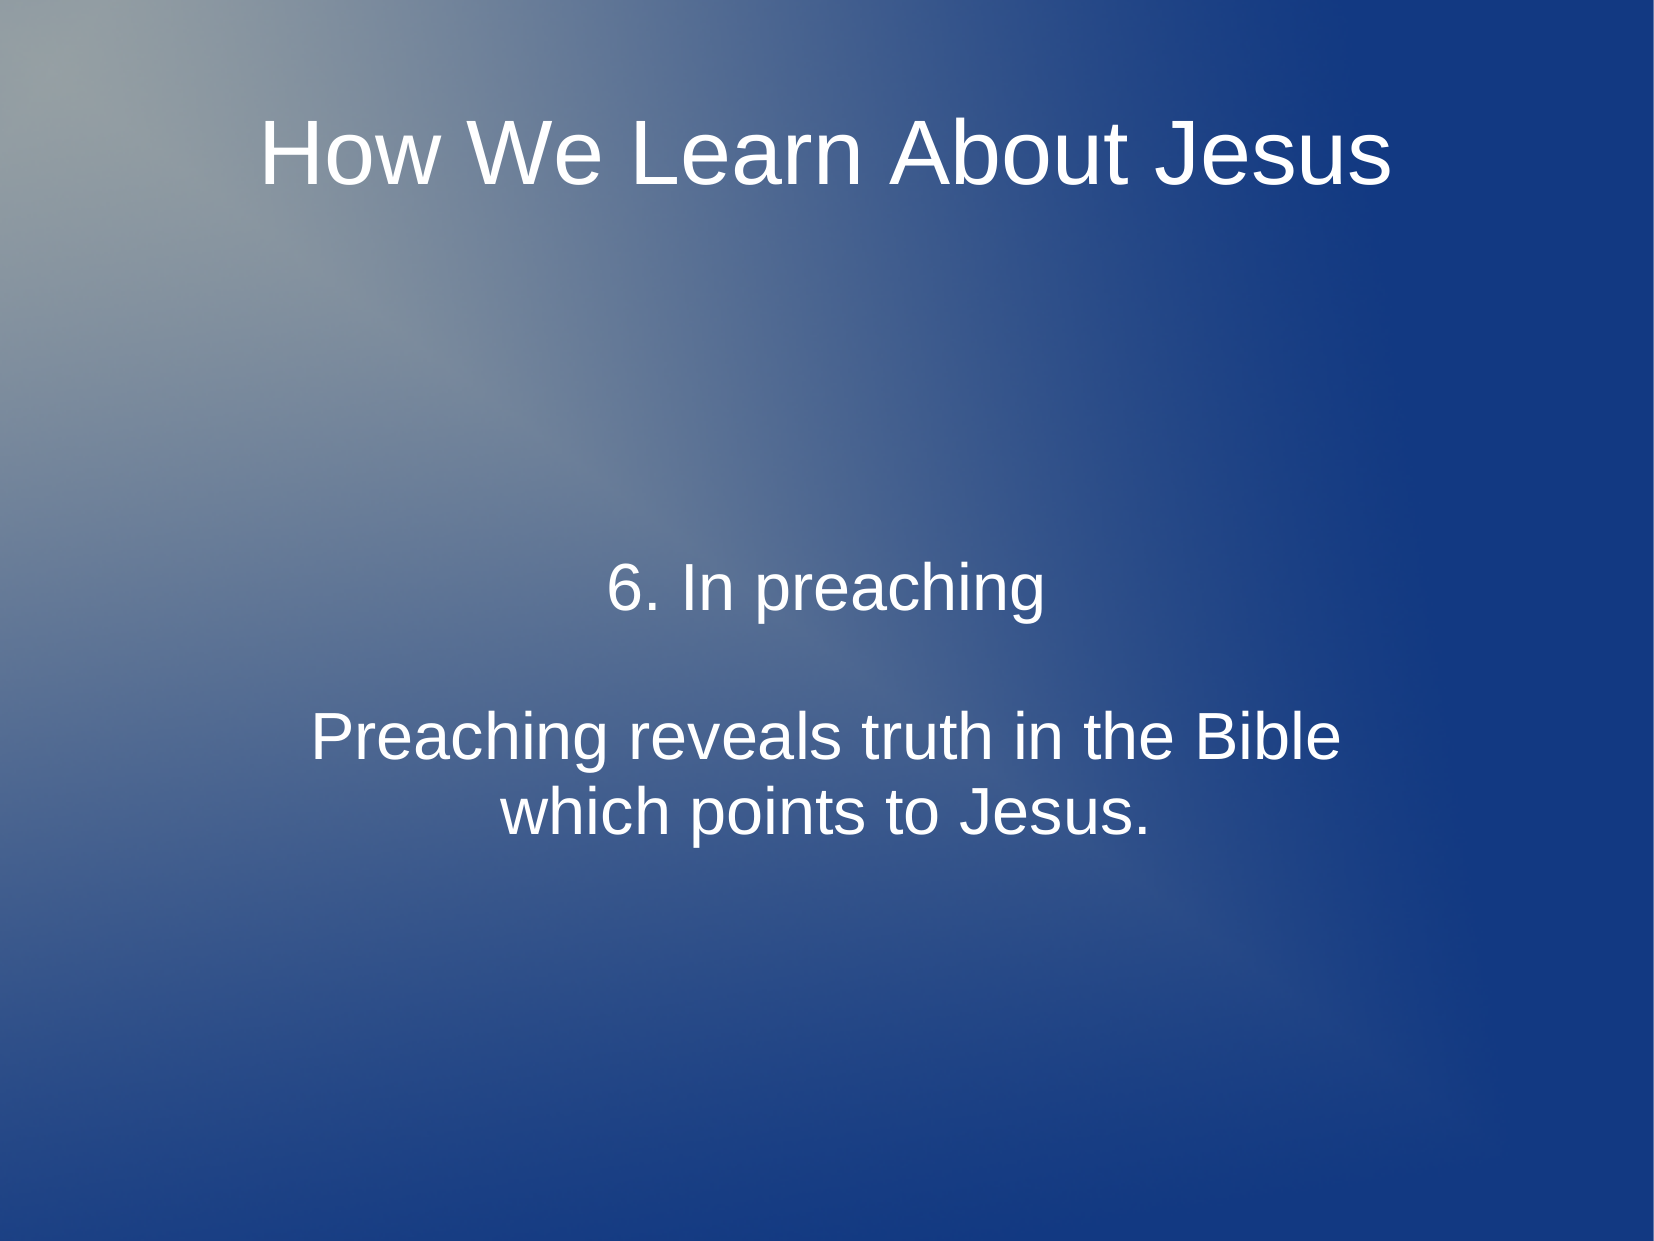

# How We Learn About Jesus
6. In preaching
Preaching reveals truth in the Bible
which points to Jesus.